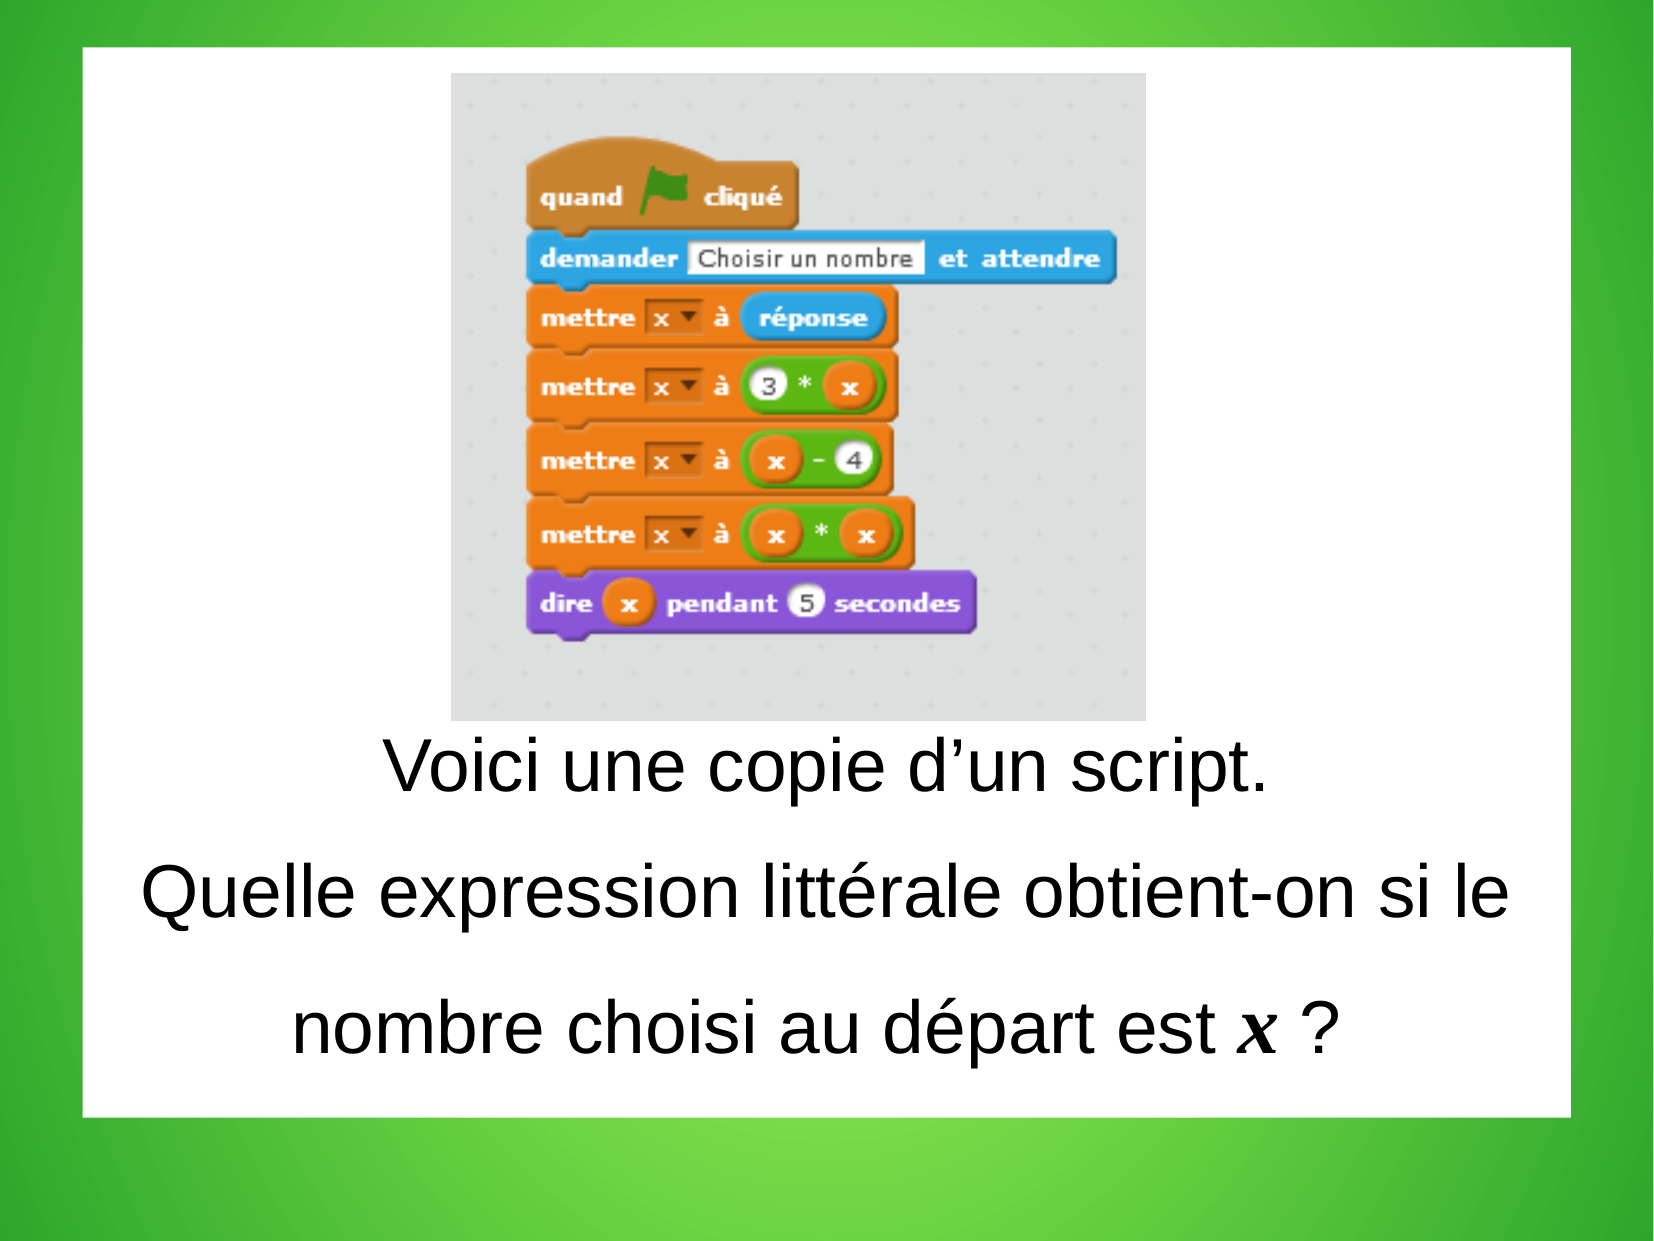

# Voici une copie d’un script.
Quelle expression littérale obtient-on si le nombre choisi au départ est x ?